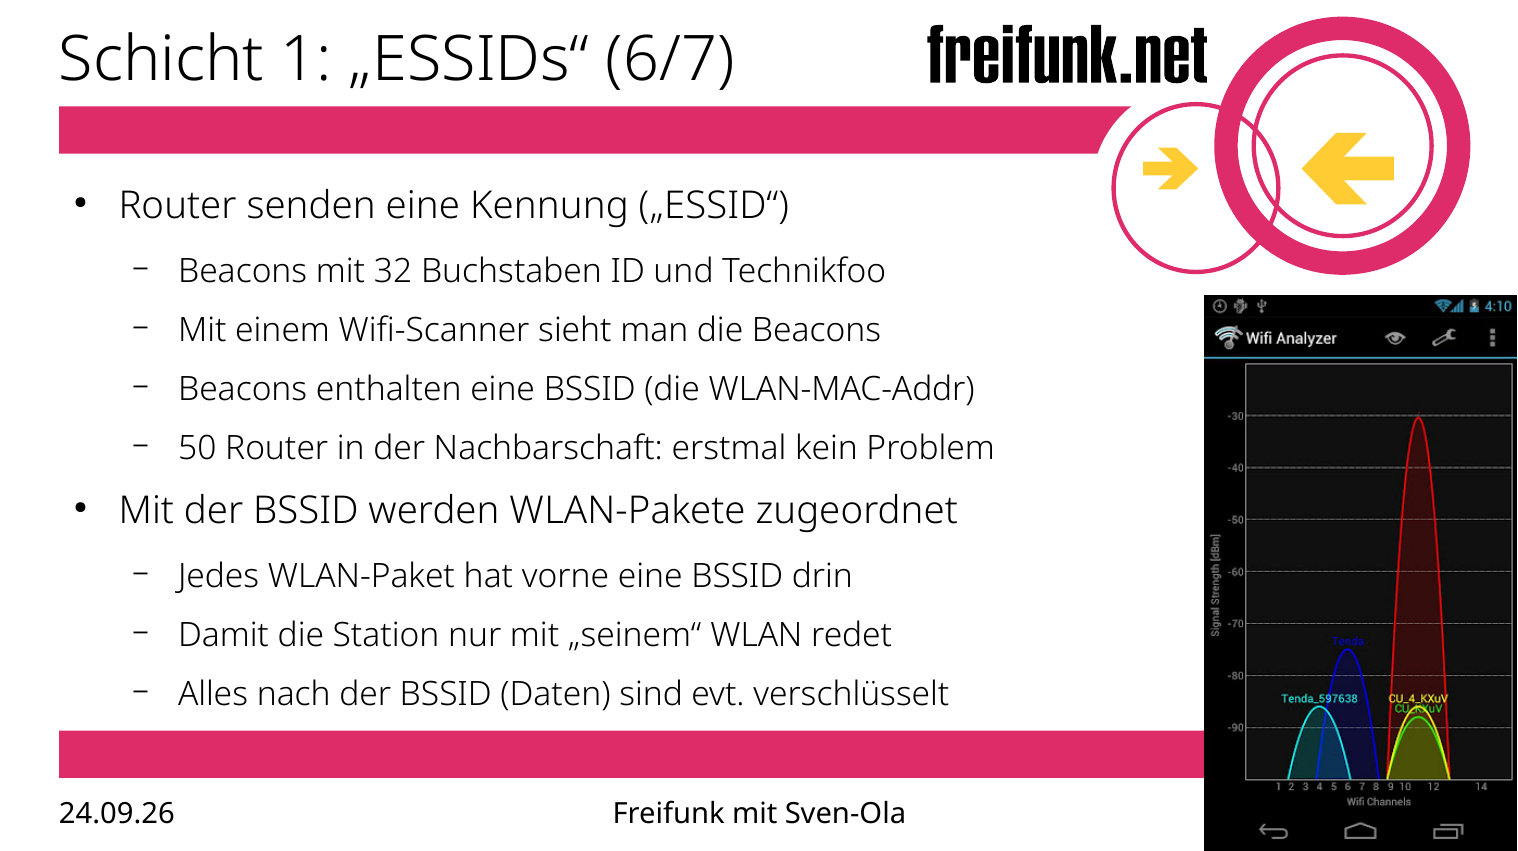

# Schicht 1: „ESSIDs“ (6/7)
Router senden eine Kennung („ESSID“)
Beacons mit 32 Buchstaben ID und Technikfoo
Mit einem Wifi-Scanner sieht man die Beacons
Beacons enthalten eine BSSID (die WLAN-MAC-Addr)
50 Router in der Nachbarschaft: erstmal kein Problem
Mit der BSSID werden WLAN-Pakete zugeordnet
Jedes WLAN-Paket hat vorne eine BSSID drin
Damit die Station nur mit „seinem“ WLAN redet
Alles nach der BSSID (Daten) sind evt. verschlüsselt
Freifunk mit Sven-Ola
14